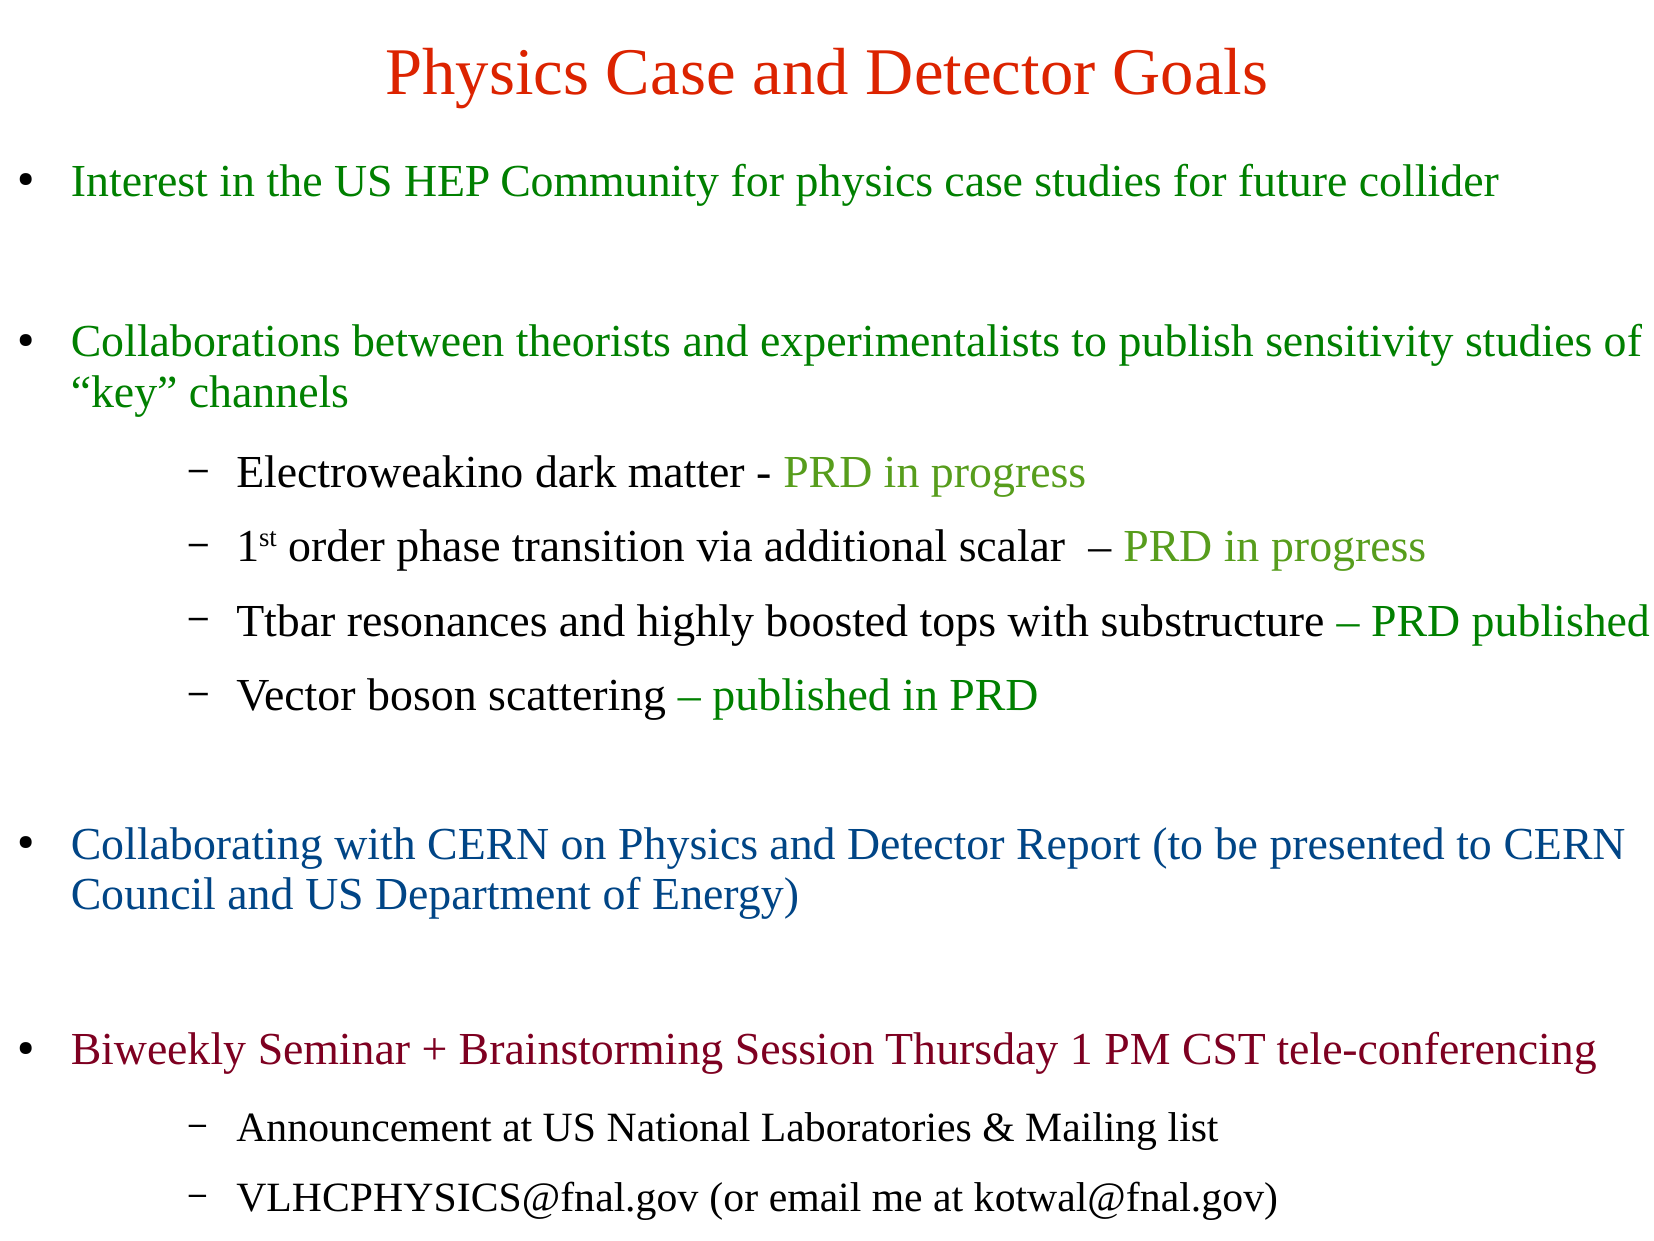

Physics Case and Detector Goals
# Interest in the US HEP Community for physics case studies for future collider
Collaborations between theorists and experimentalists to publish sensitivity studies of “key” channels
Electroweakino dark matter - PRD in progress
1st order phase transition via additional scalar – PRD in progress
Ttbar resonances and highly boosted tops with substructure – PRD published
Vector boson scattering – published in PRD
Collaborating with CERN on Physics and Detector Report (to be presented to CERN Council and US Department of Energy)
Biweekly Seminar + Brainstorming Session Thursday 1 PM CST tele-conferencing
Announcement at US National Laboratories & Mailing list
VLHCPHYSICS@fnal.gov (or email me at kotwal@fnal.gov)